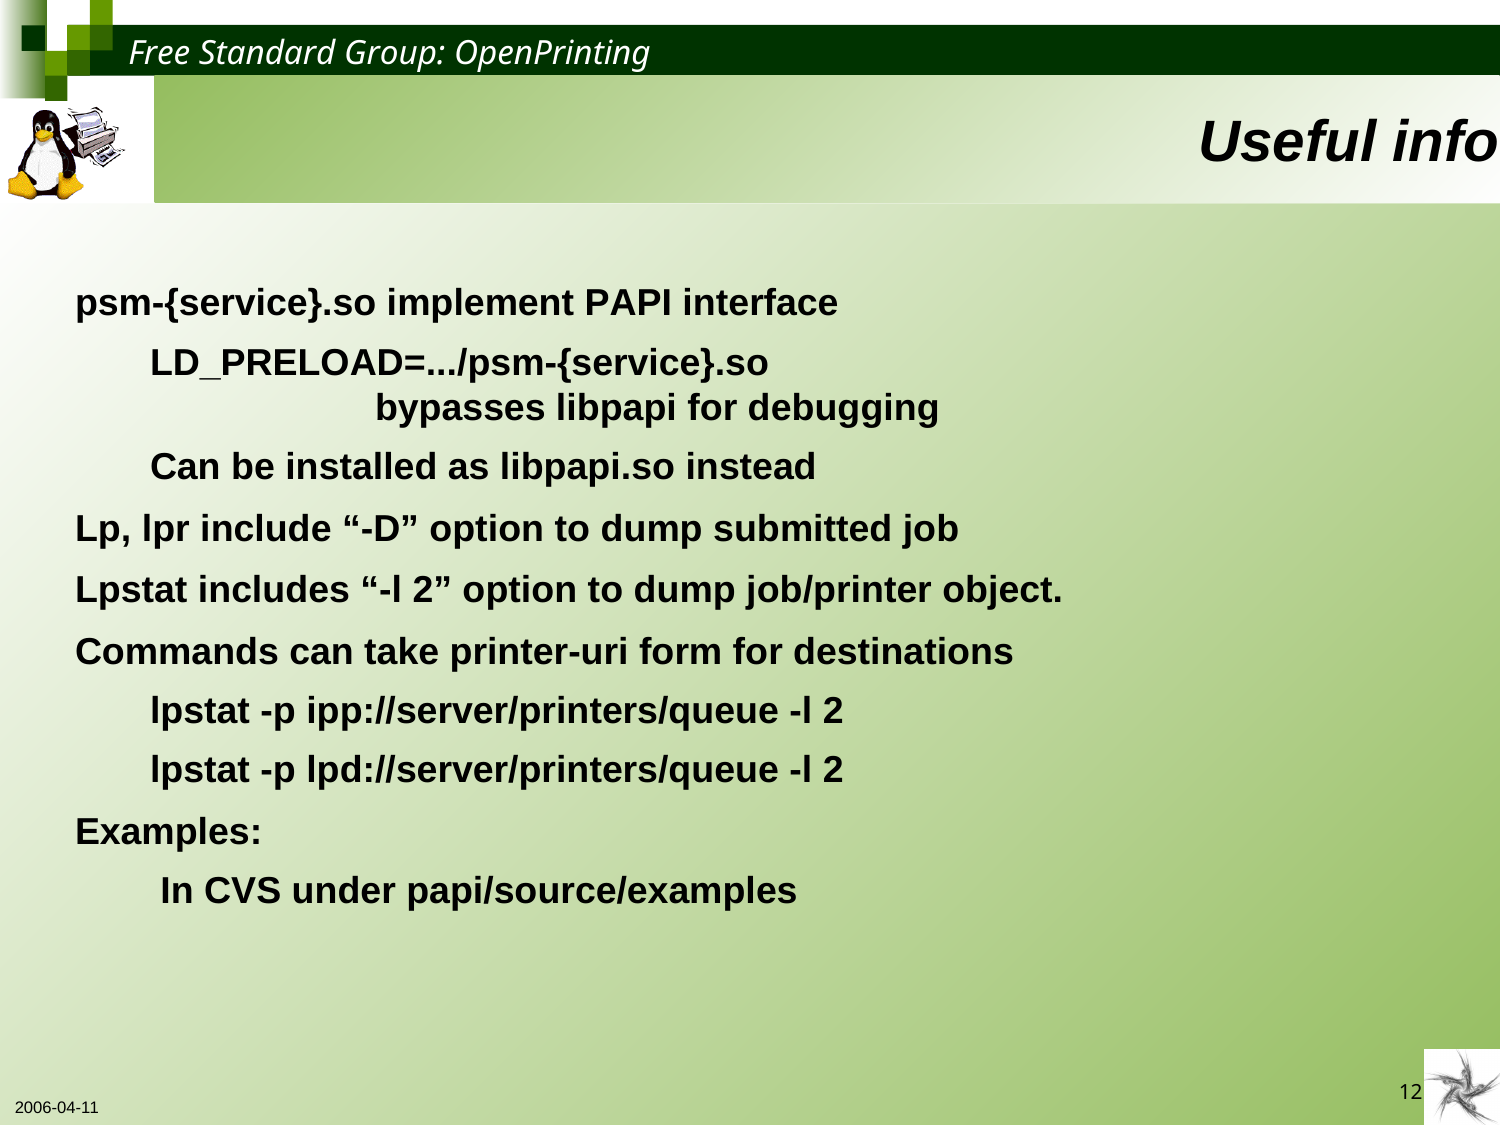

# Useful info
psm-{service}.so implement PAPI interface
LD_PRELOAD=.../psm-{service}.so
			bypasses libpapi for debugging
Can be installed as libpapi.so instead
Lp, lpr include “-D” option to dump submitted job
Lpstat includes “-l 2” option to dump job/printer object.
Commands can take printer-uri form for destinations
lpstat -p ipp://server/printers/queue -l 2
lpstat -p lpd://server/printers/queue -l 2
Examples:
 In CVS under papi/source/examples